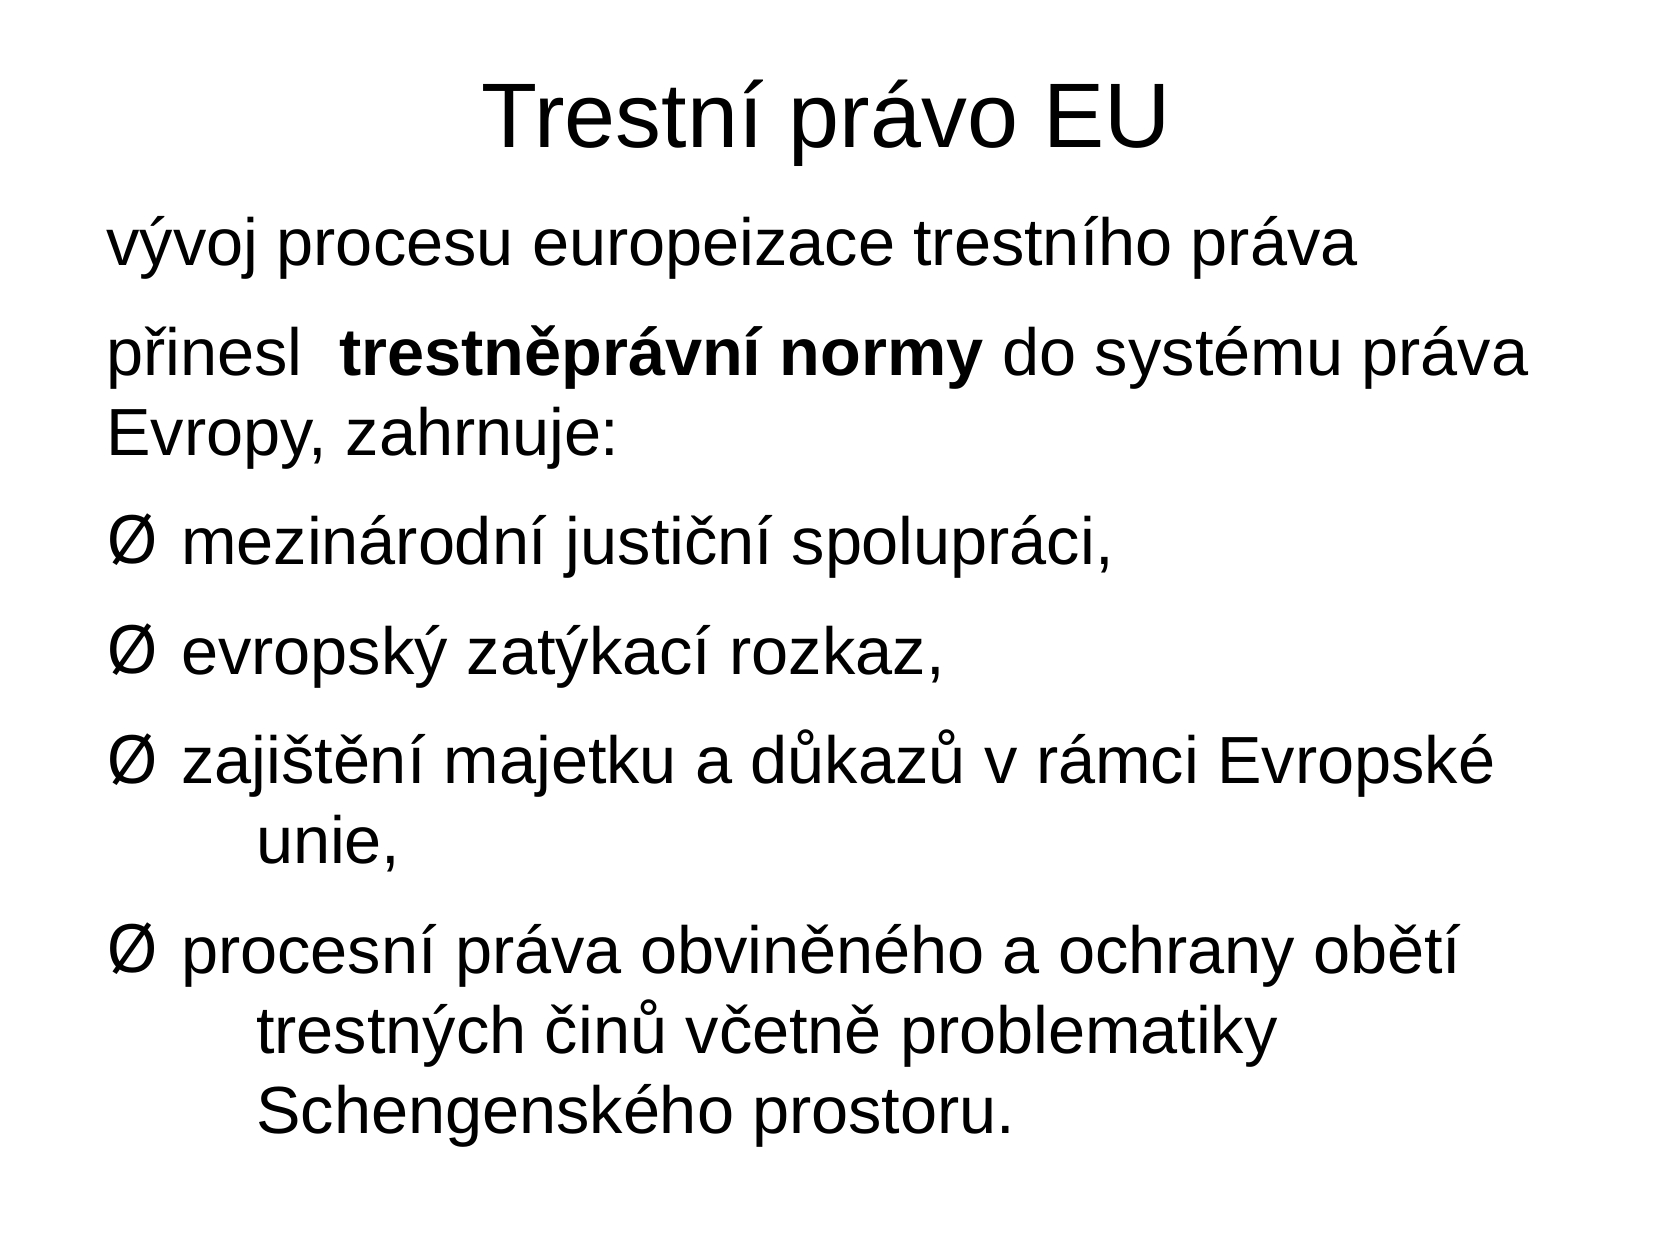

# Trestní právo EU
vývoj procesu europeizace trestního práva
přinesl trestněprávní normy do systému práva Evropy, zahrnuje:
mezinárodní justiční spolupráci,
evropský zatýkací rozkaz,
zajištění majetku a důkazů v rámci Evropské unie,
procesní práva obviněného a ochrany obětí trestných činů včetně problematiky Schengenského prostoru.